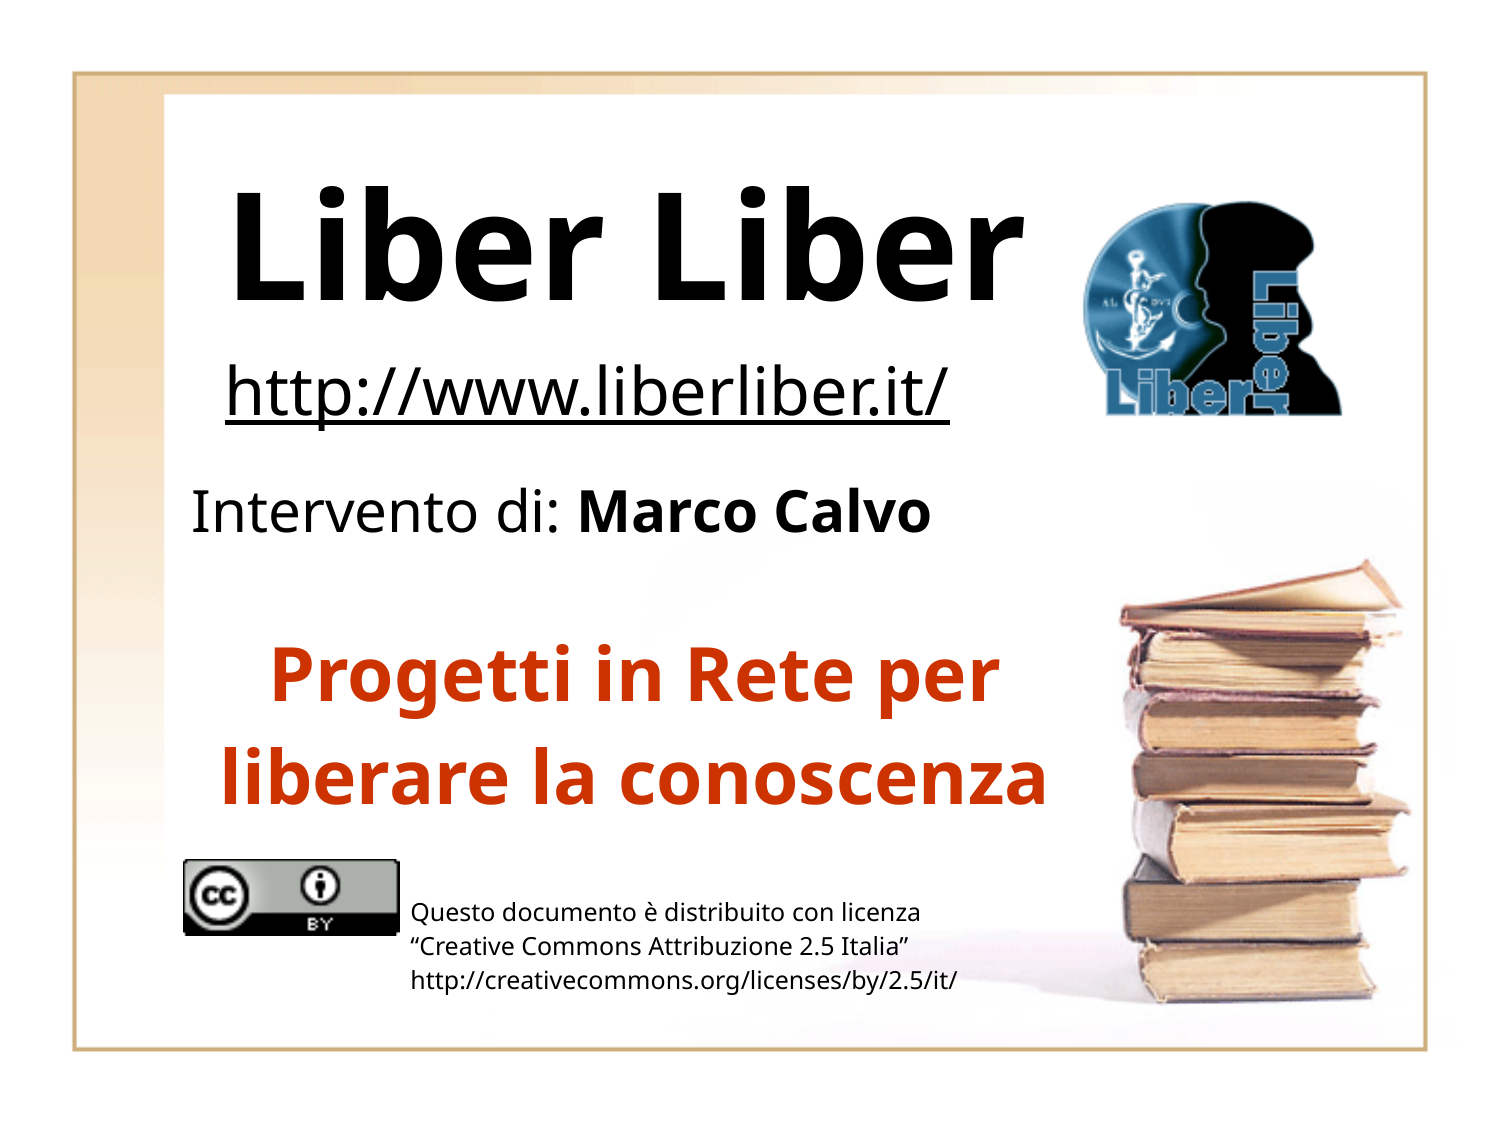

# Liber Liber http://www.liberliber.it/
Intervento di: Marco Calvo
Progetti in Rete per liberare la conoscenza
Questo documento è distribuito con licenza
“Creative Commons Attribuzione 2.5 Italia”
http://creativecommons.org/licenses/by/2.5/it/